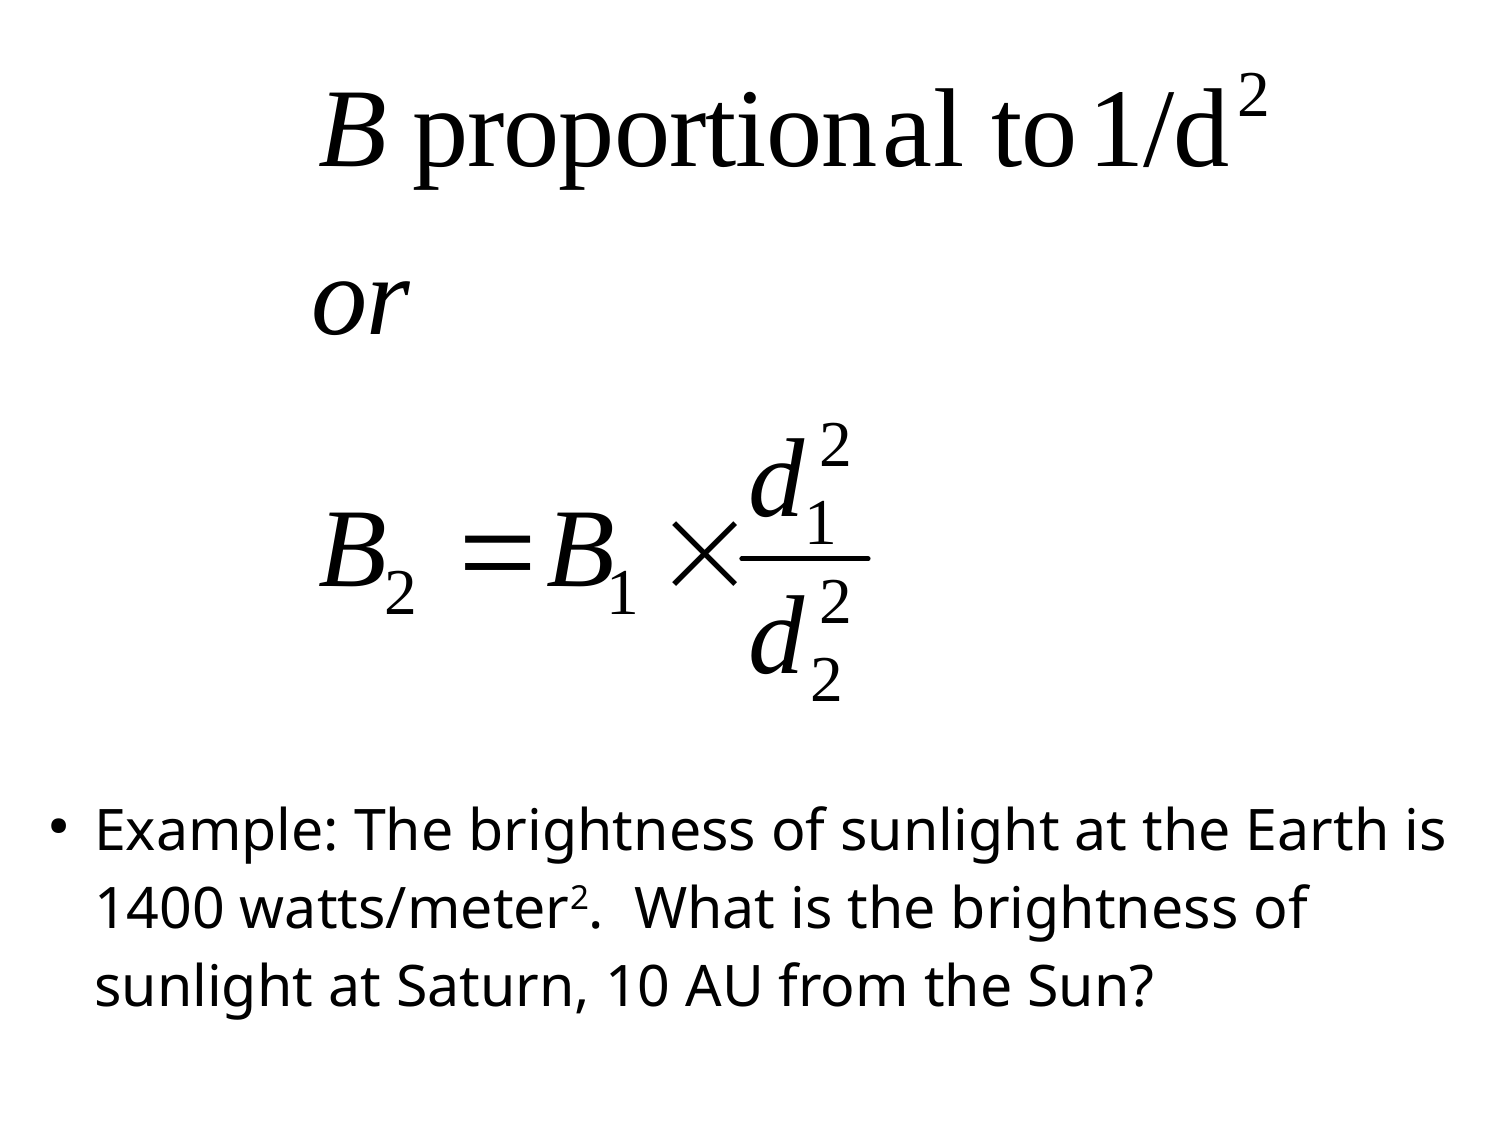

# Example: The brightness of sunlight at the Earth is 1400 watts/meter2. What is the brightness of sunlight at Saturn, 10 AU from the Sun?